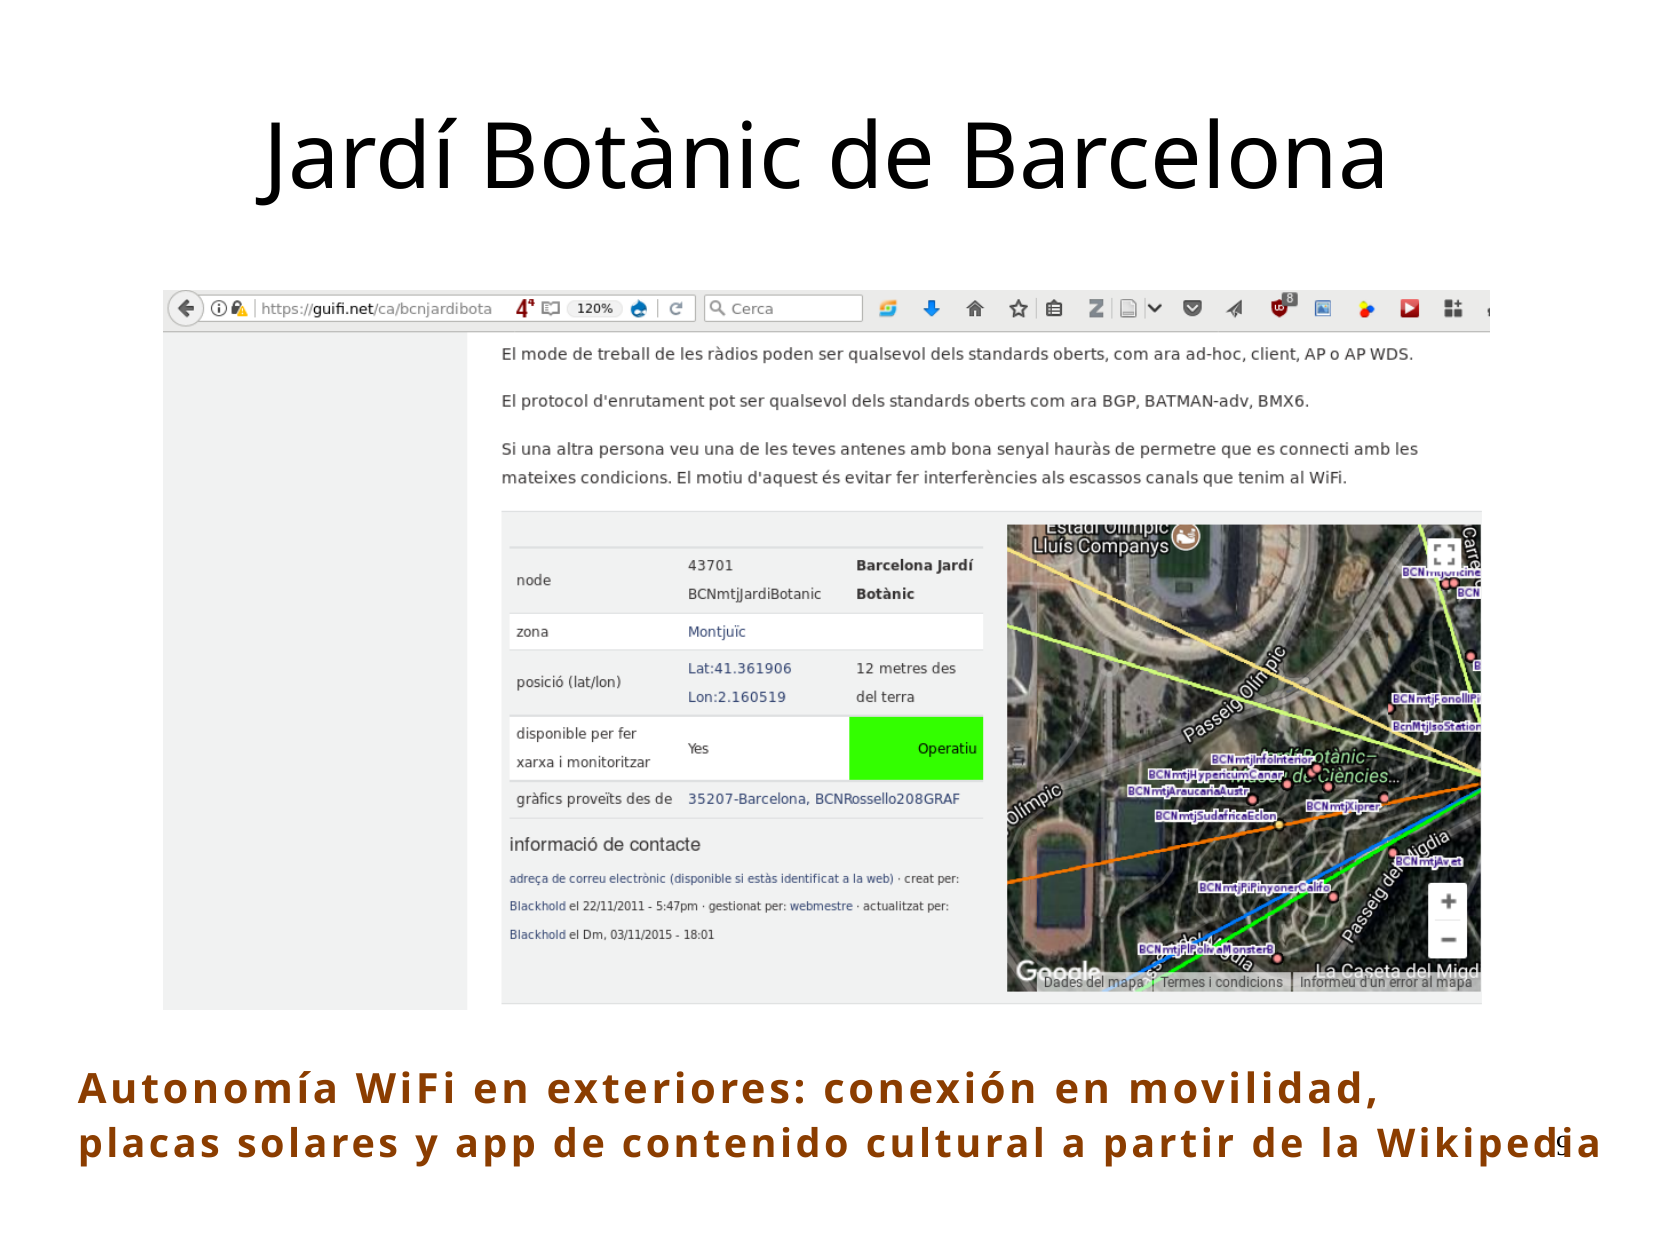

# Jardí Botànic de Barcelona
Autonomía WiFi en exteriores: conexión en movilidad,
placas solares y app de contenido cultural a partir de la Wikipedia
9